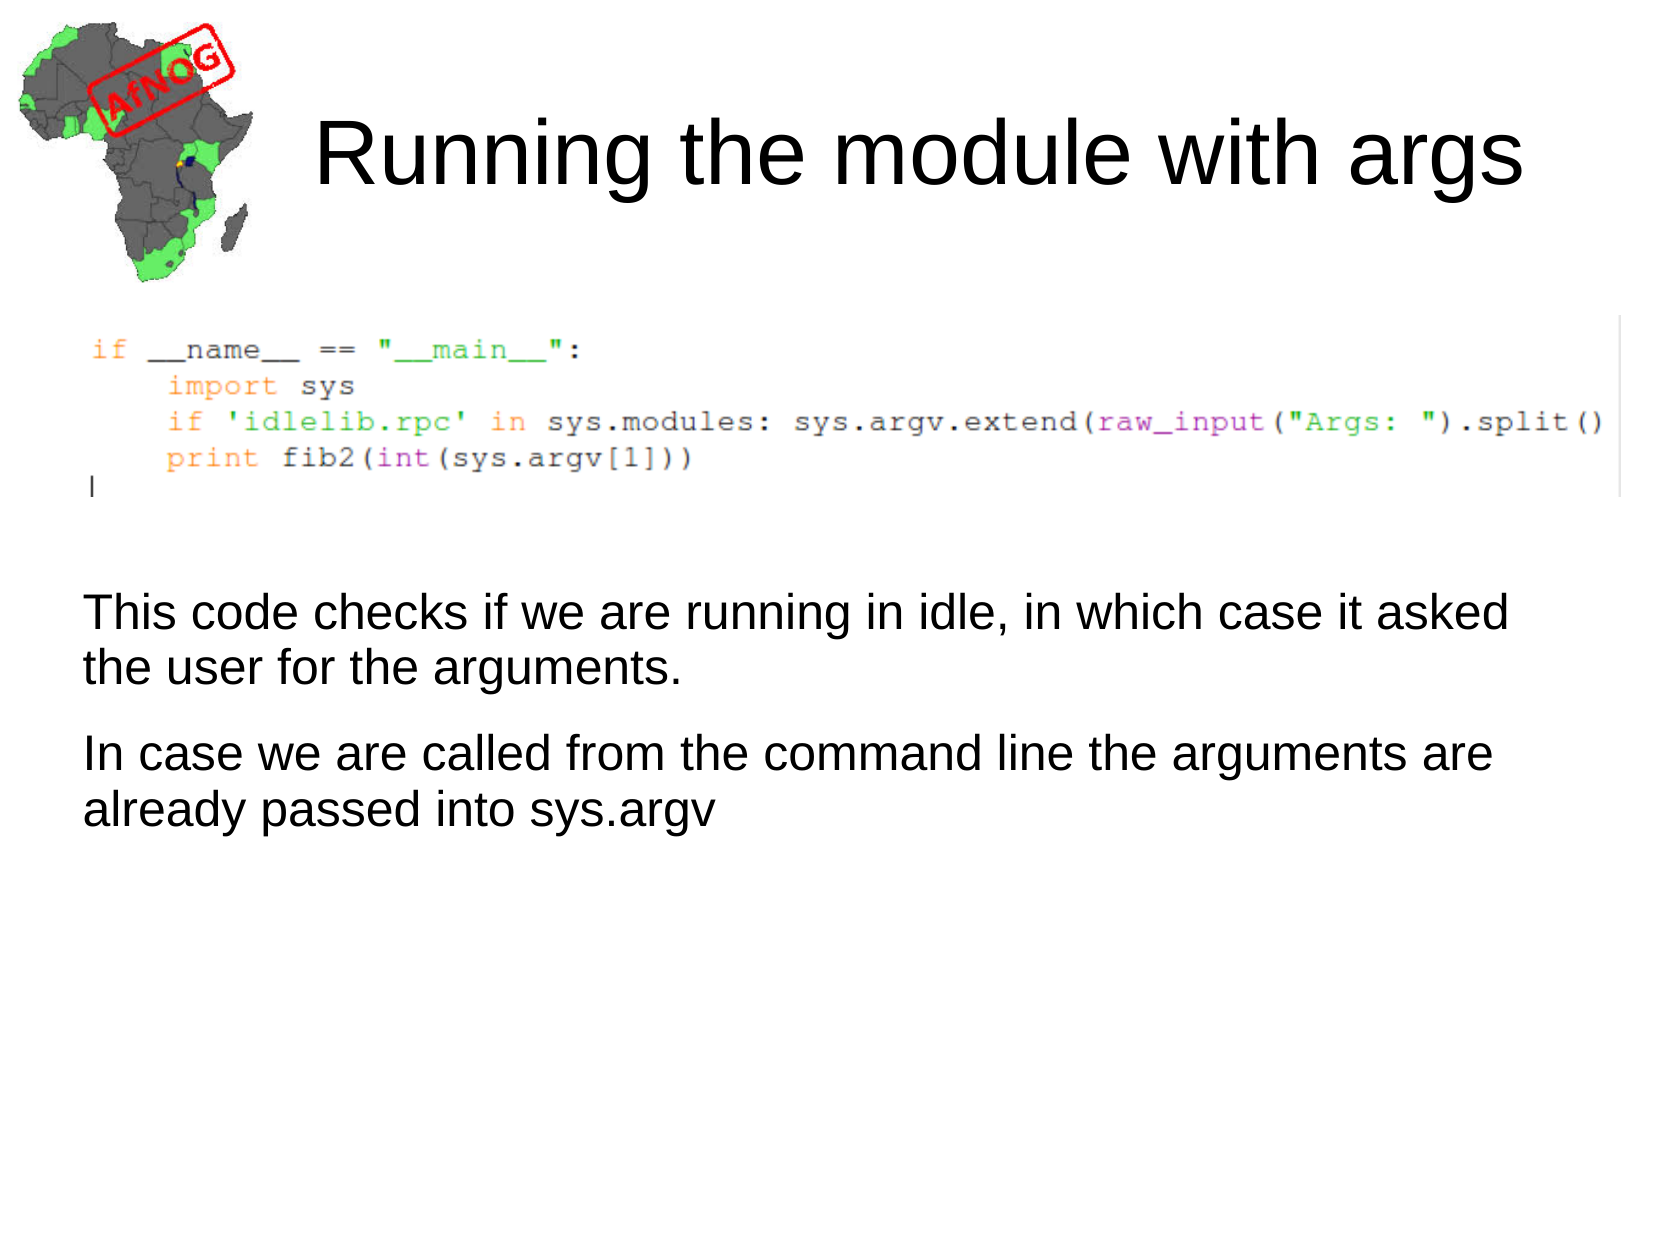

# Running the module with args
This code checks if we are running in idle, in which case it asked the user for the arguments.
In case we are called from the command line the arguments are already passed into sys.argv